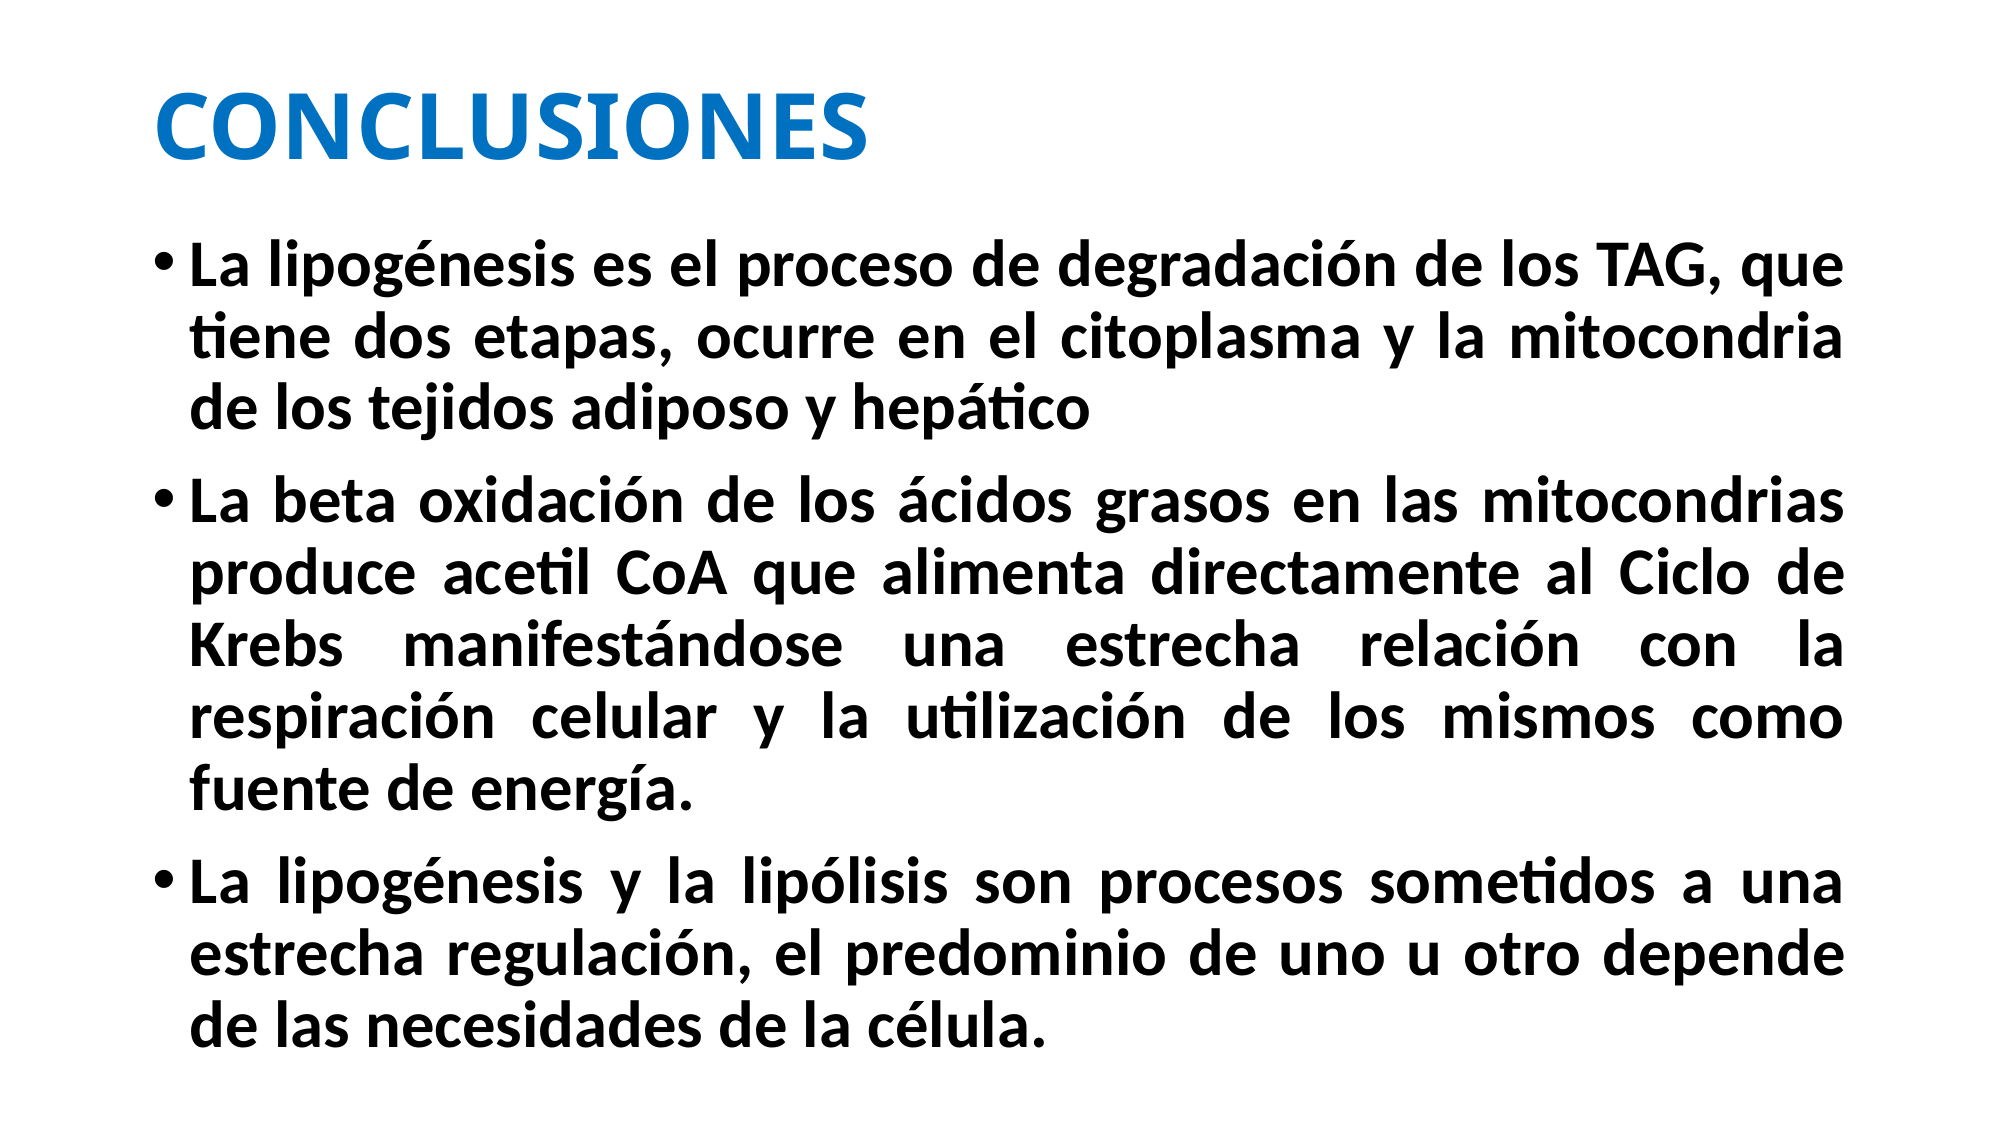

# CONCLUSIONES
La lipogénesis es el proceso de degradación de los TAG, que tiene dos etapas, ocurre en el citoplasma y la mitocondria de los tejidos adiposo y hepático
La beta oxidación de los ácidos grasos en las mitocondrias produce acetil CoA que alimenta directamente al Ciclo de Krebs manifestándose una estrecha relación con la respiración celular y la utilización de los mismos como fuente de energía.
La lipogénesis y la lipólisis son procesos sometidos a una estrecha regulación, el predominio de uno u otro depende de las necesidades de la célula.